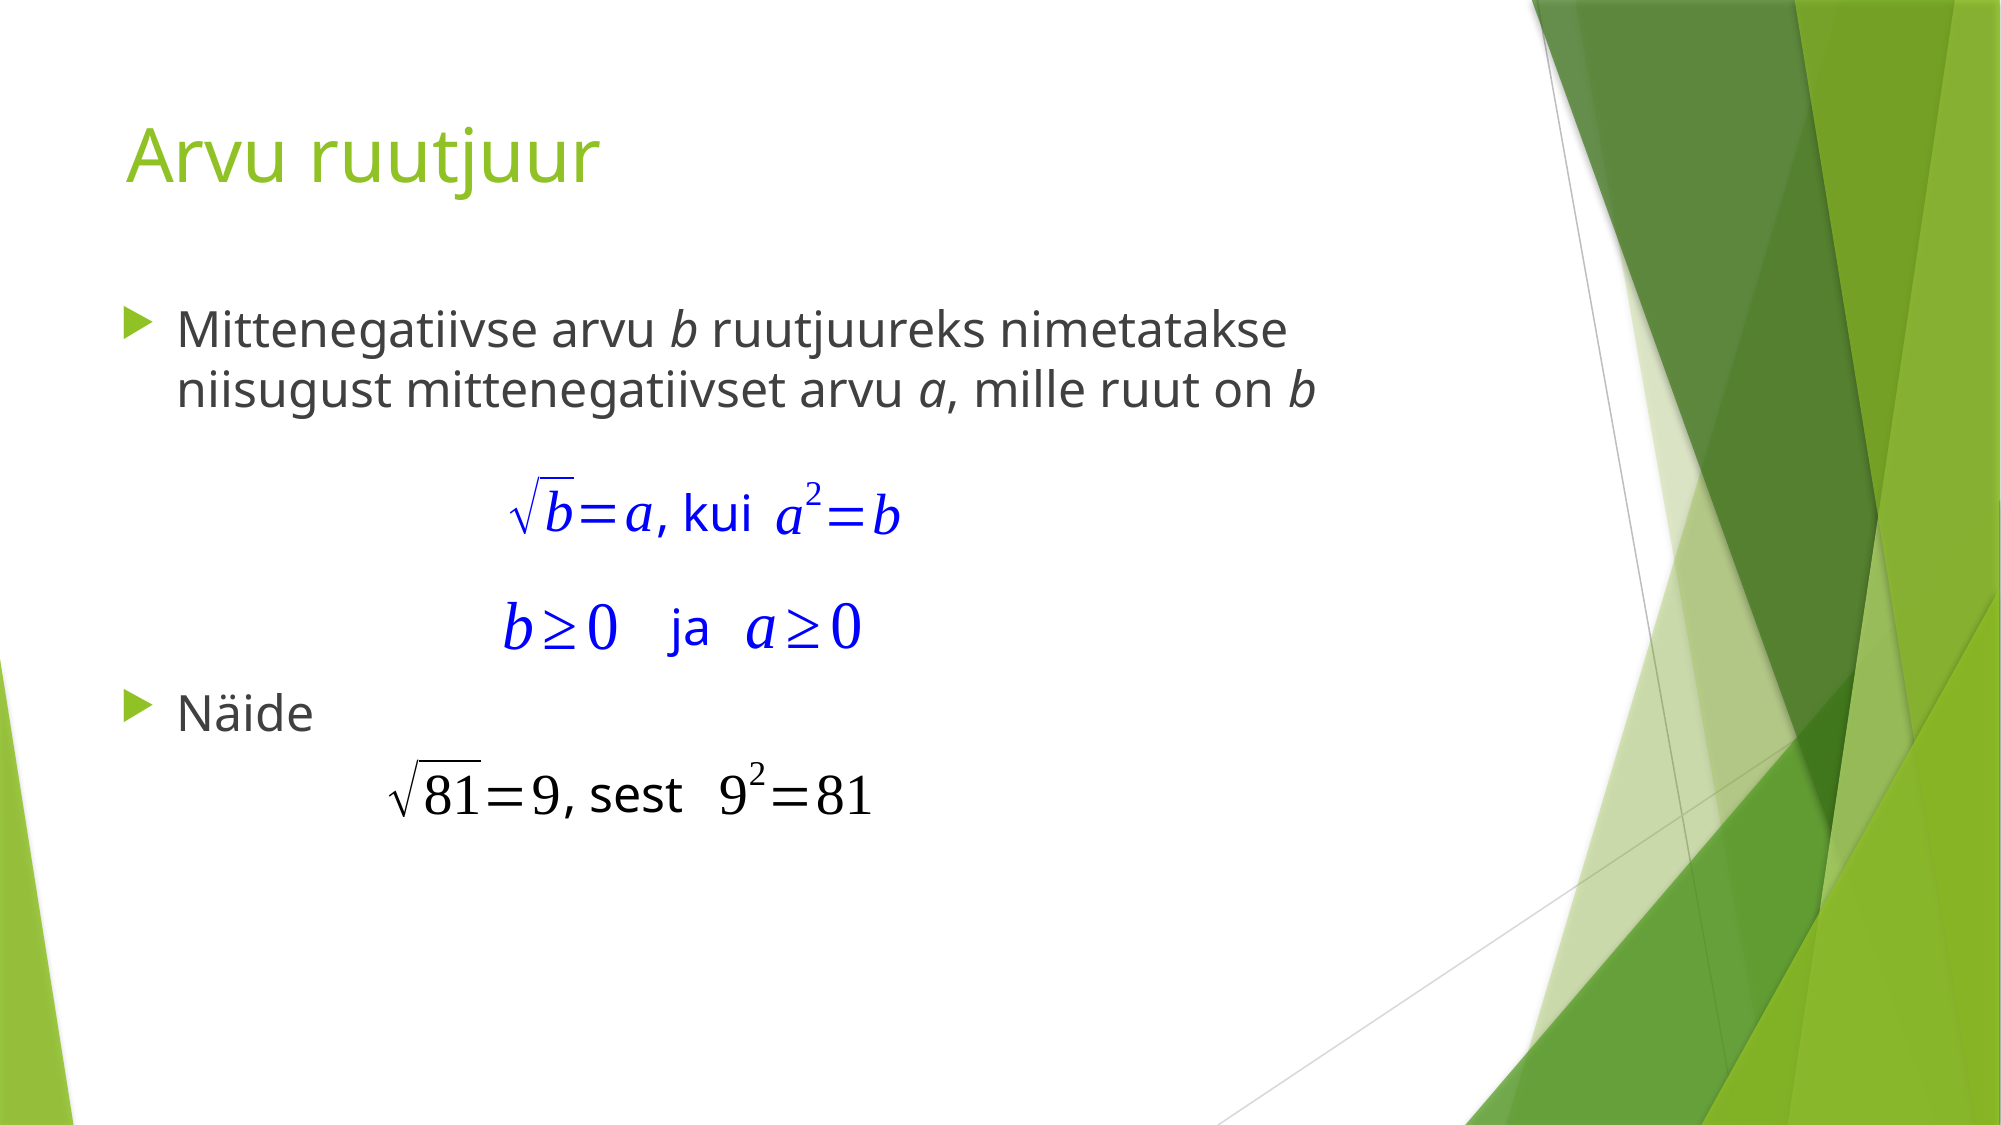

# Arvu ruutjuur
Mittenegatiivse arvu b ruutjuureks nimetatakse niisugust mittenegatiivset arvu a, mille ruut on b
Näide
						, sest
, kui
ja